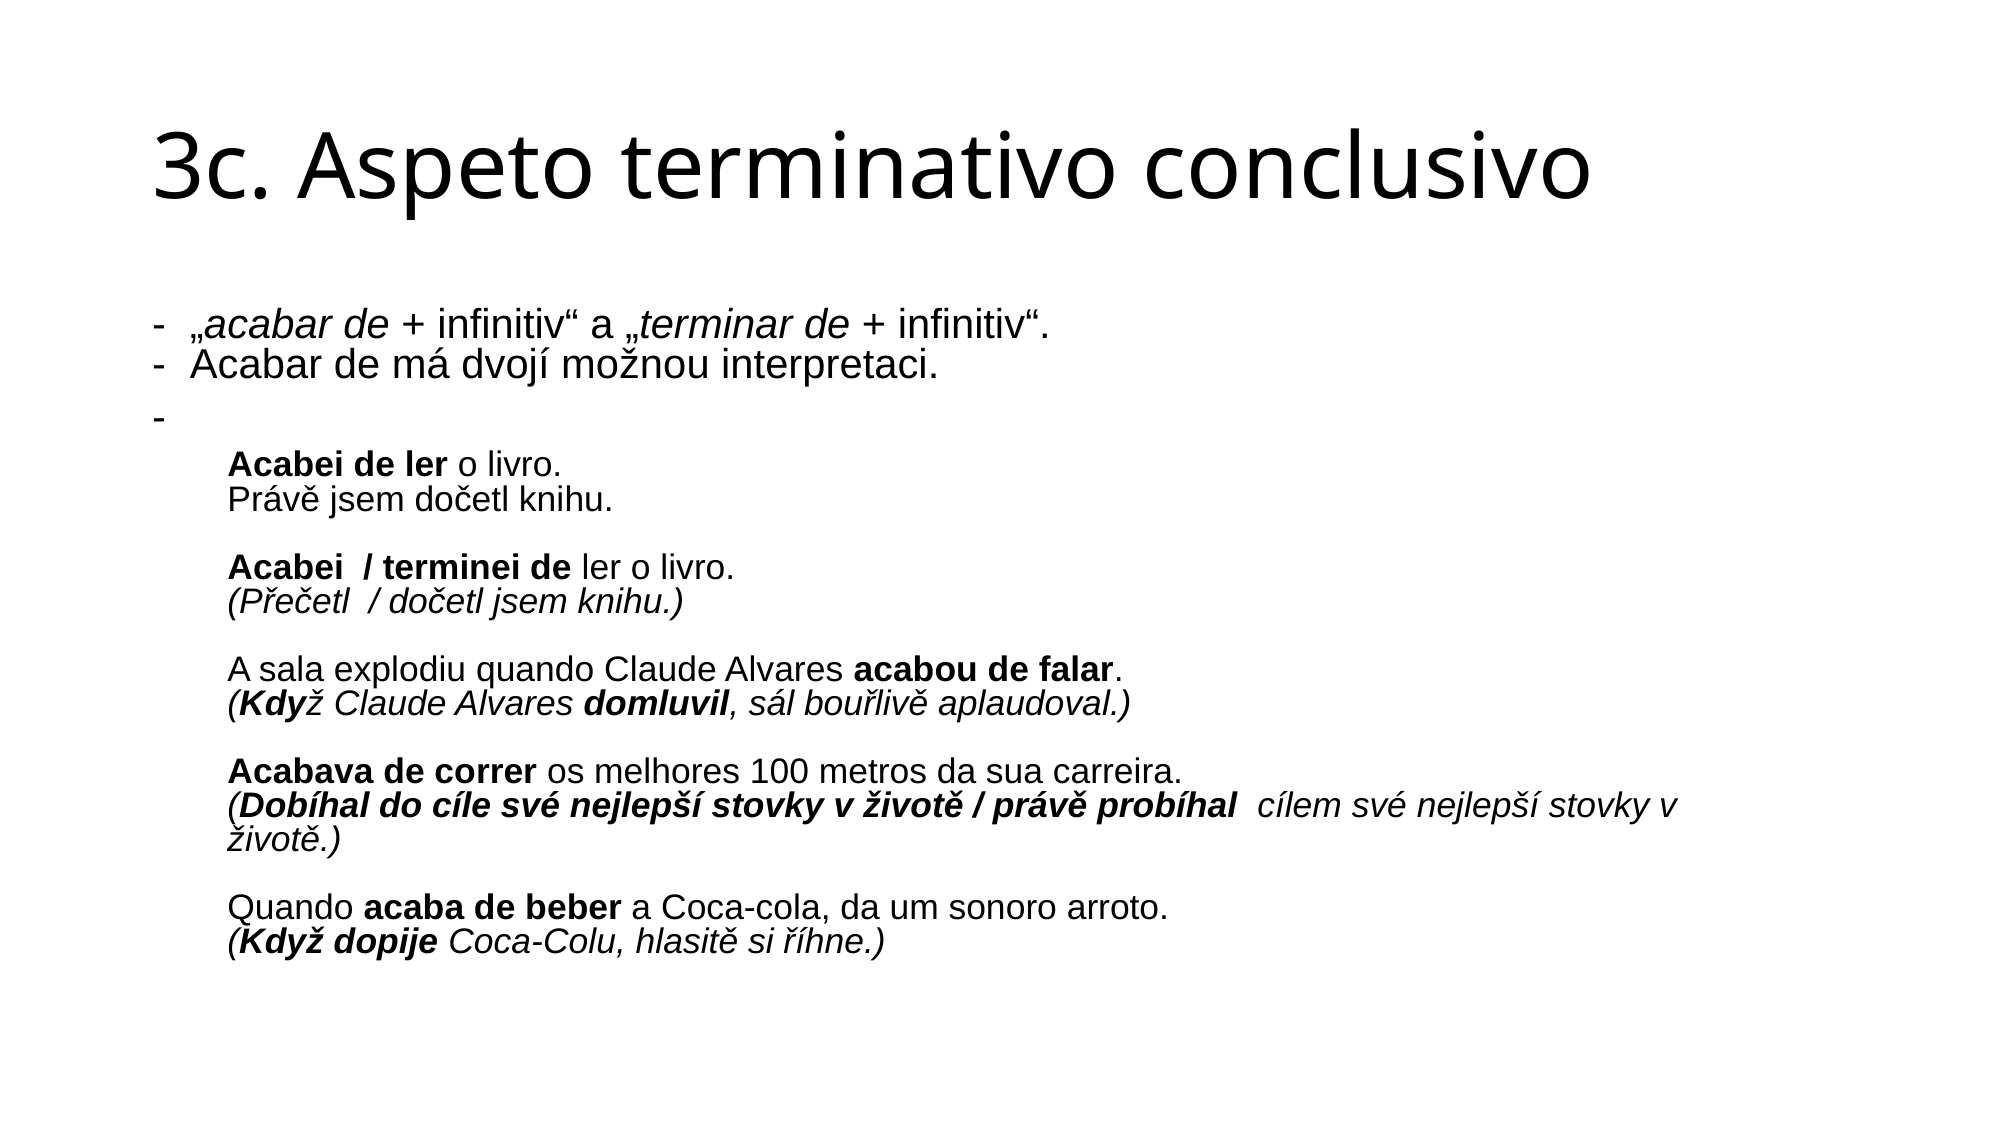

# 3c. Aspeto terminativo conclusivo
„acabar de + infinitiv“ a „terminar de + infinitiv“.
Acabar de má dvojí možnou interpretaci.
	Acabei de ler o livro.
	Právě jsem dočetl knihu.
	Acabei / terminei de ler o livro.
	(Přečetl / dočetl jsem knihu.)
	A sala explodiu quando Claude Alvares acabou de falar.
	(Když Claude Alvares domluvil, sál bouřlivě aplaudoval.)
	Acabava de correr os melhores 100 metros da sua carreira.
	(Dobíhal do cíle své nejlepší stovky v životě / právě probíhal cílem své nejlepší stovky v
	životě.)
	Quando acaba de beber a Coca-cola, da um sonoro arroto.
	(Když dopije Coca-Colu, hlasitě si říhne.)